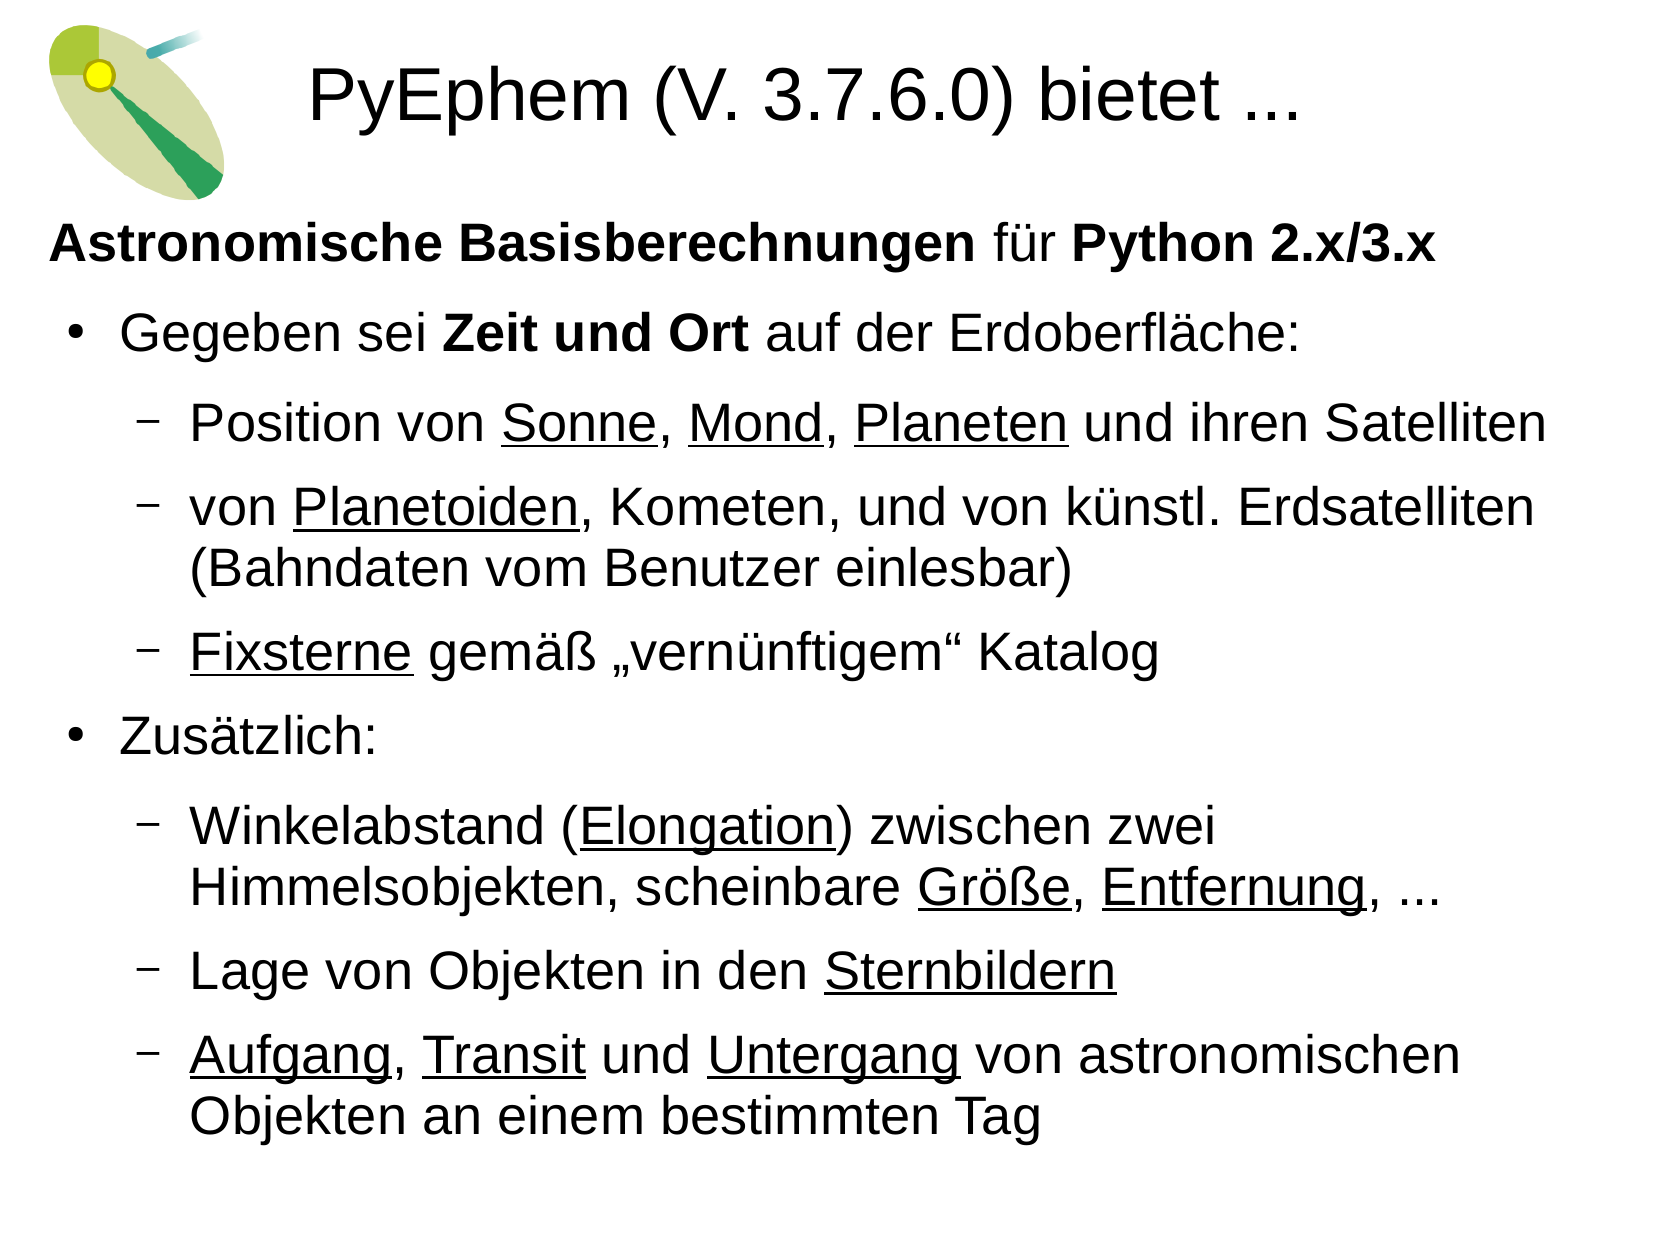

# PyEphem (V. 3.7.6.0) bietet ...
Astronomische Basisberechnungen für Python 2.x/3.x
Gegeben sei Zeit und Ort auf der Erdoberfläche:
Position von Sonne, Mond, Planeten und ihren Satelliten
von Planetoiden, Kometen, und von künstl. Erdsatelliten (Bahndaten vom Benutzer einlesbar)
Fixsterne gemäß „vernünftigem“ Katalog
Zusätzlich:
Winkelabstand (Elongation) zwischen zwei Himmelsobjekten, scheinbare Größe, Entfernung, ...
Lage von Objekten in den Sternbildern
Aufgang, Transit und Untergang von astronomischen Objekten an einem bestimmten Tag